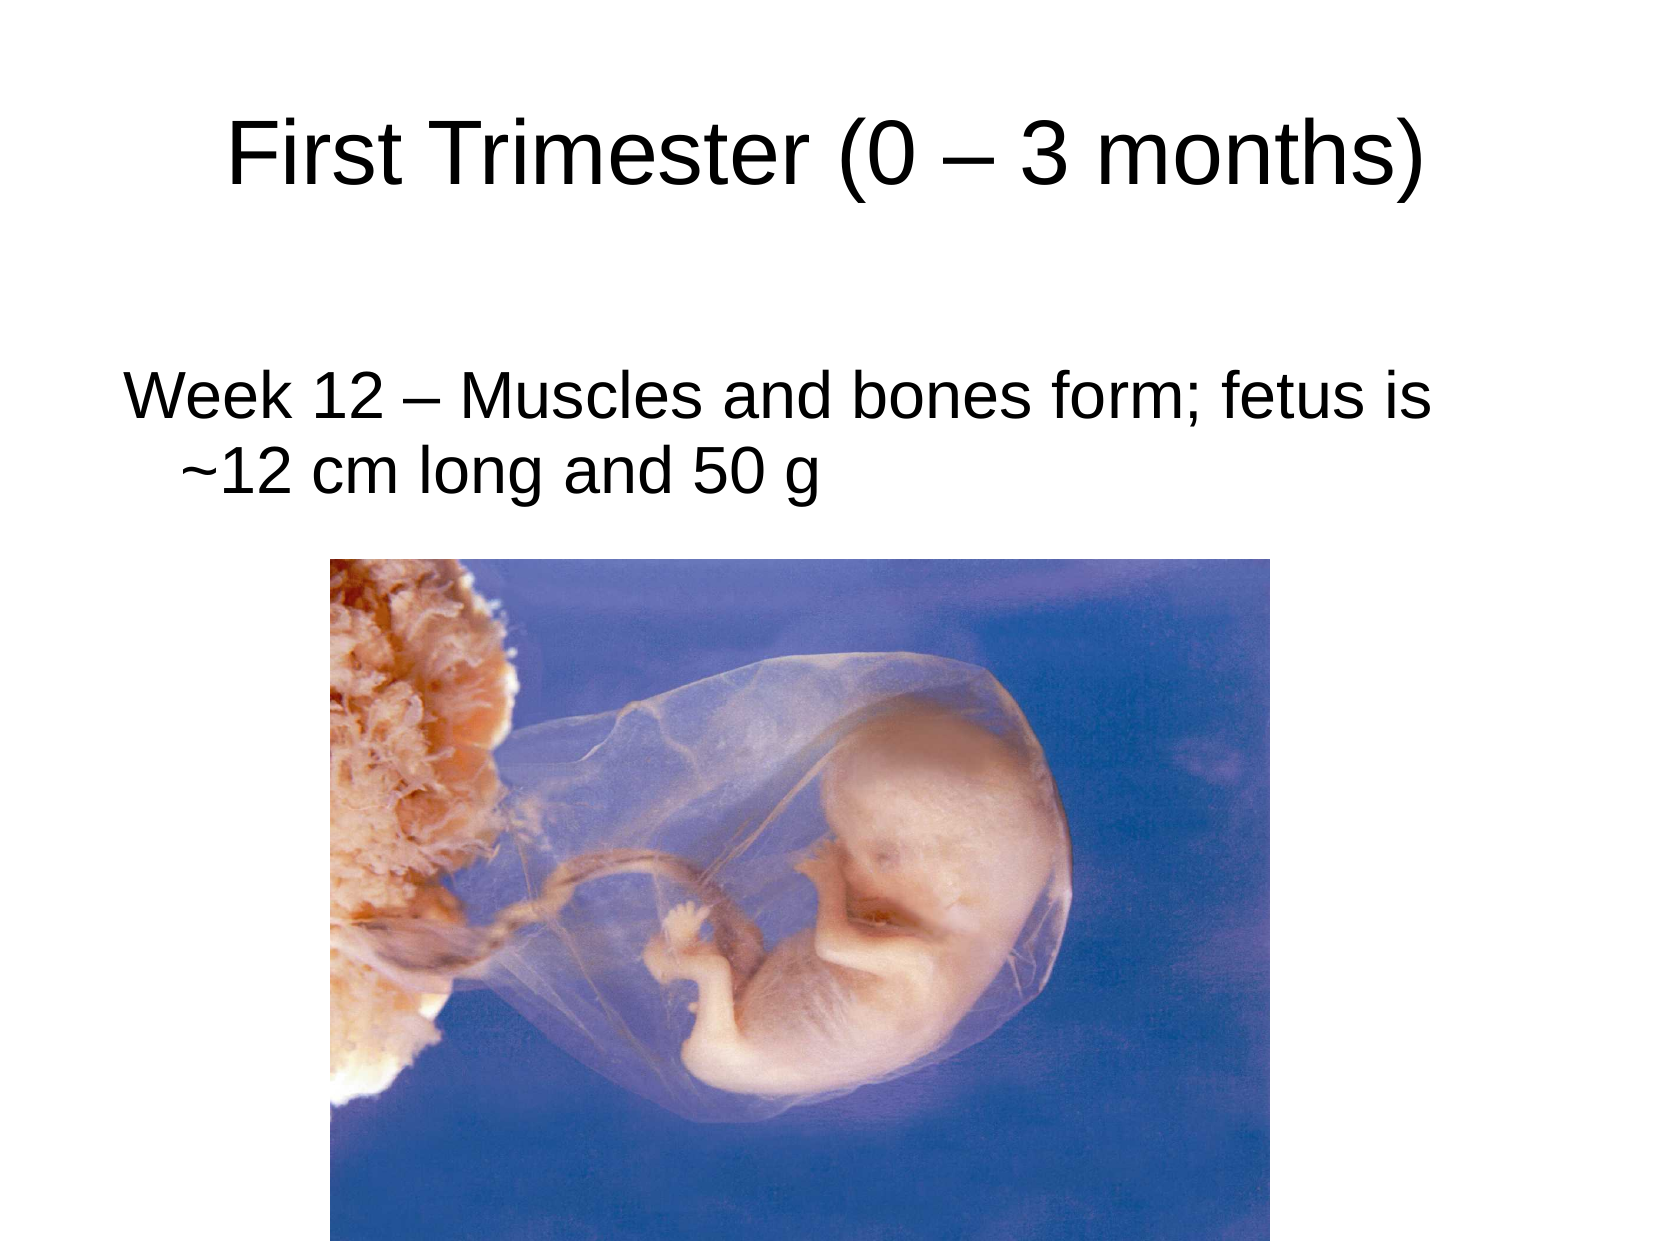

# First Trimester (0 – 3 months)
Week 12 – Muscles and bones form; fetus is ~12 cm long and 50 g